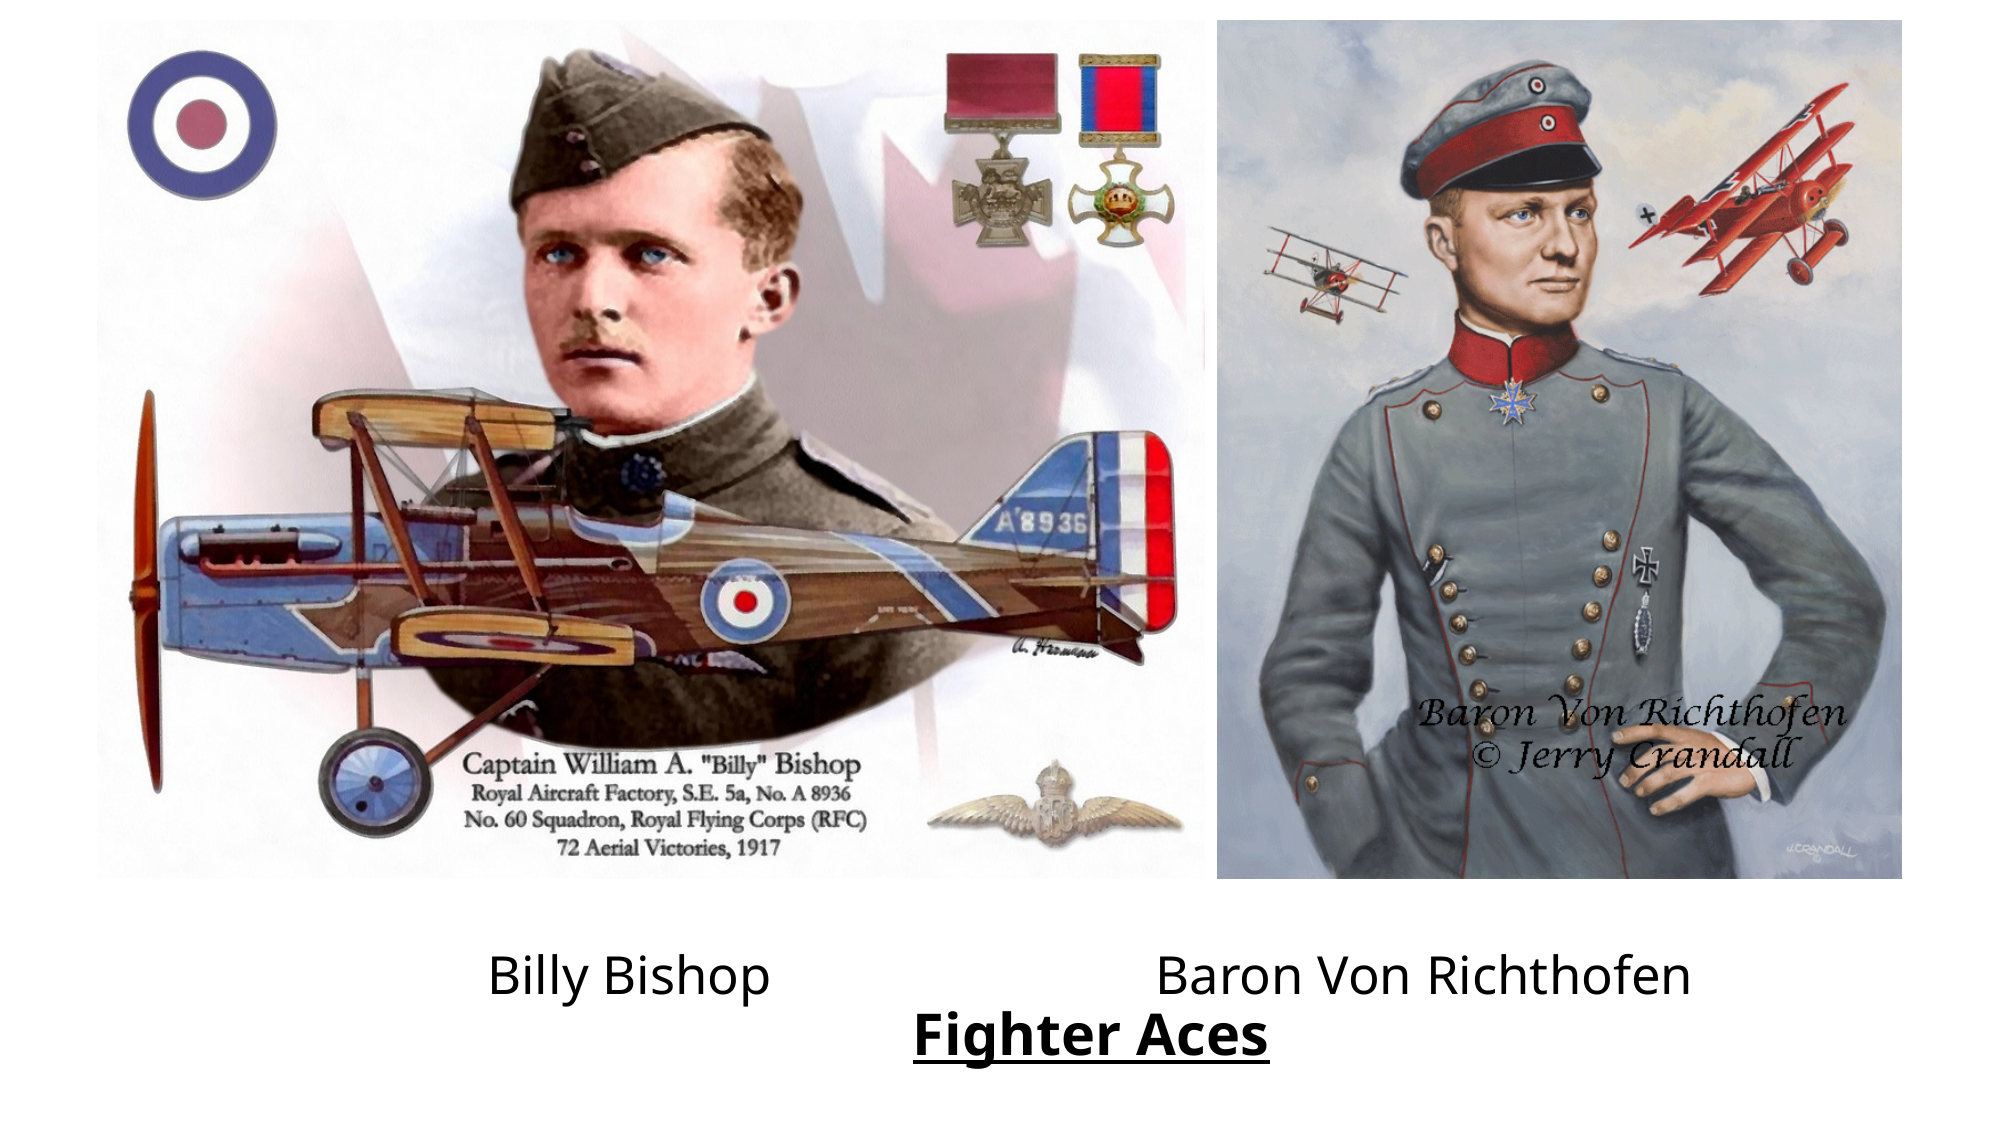

# Billy Bishop Baron Von Richthofen Fighter Aces